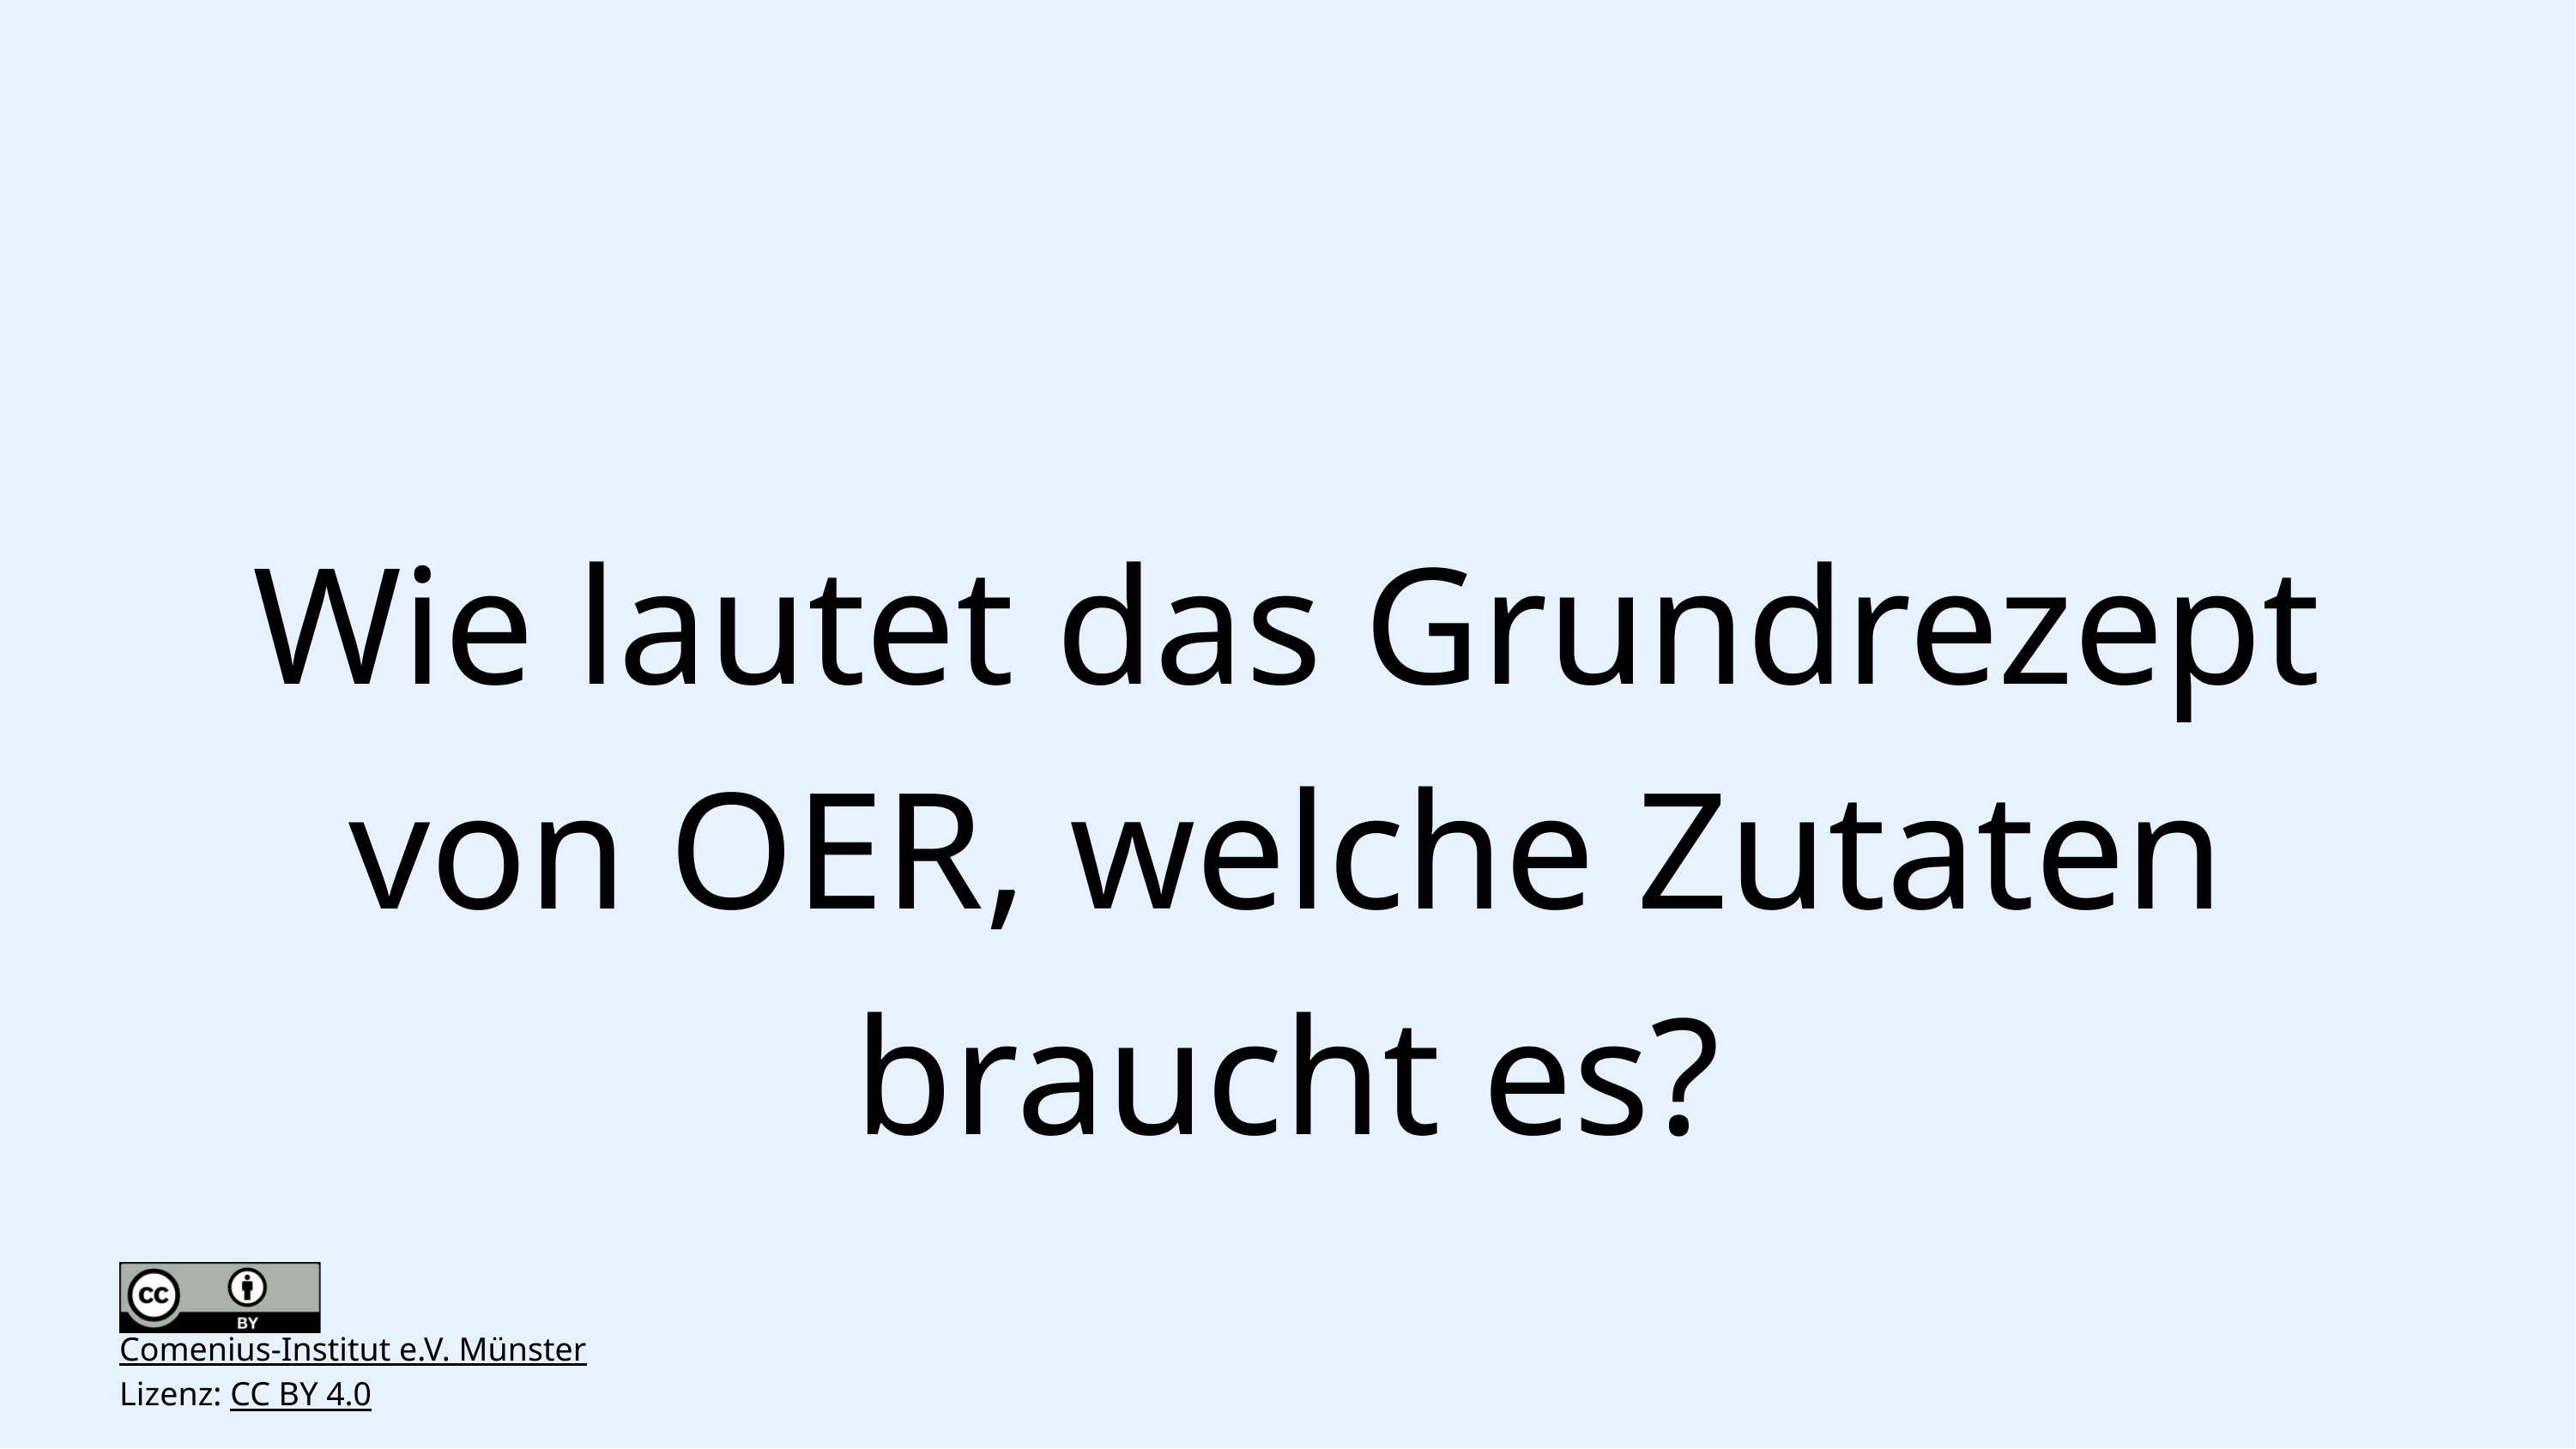

Wie lautet das Grundrezept von OER, welche Zutaten braucht es?
Comenius-Institut e.V. Münster
Lizenz: CC BY 4.0